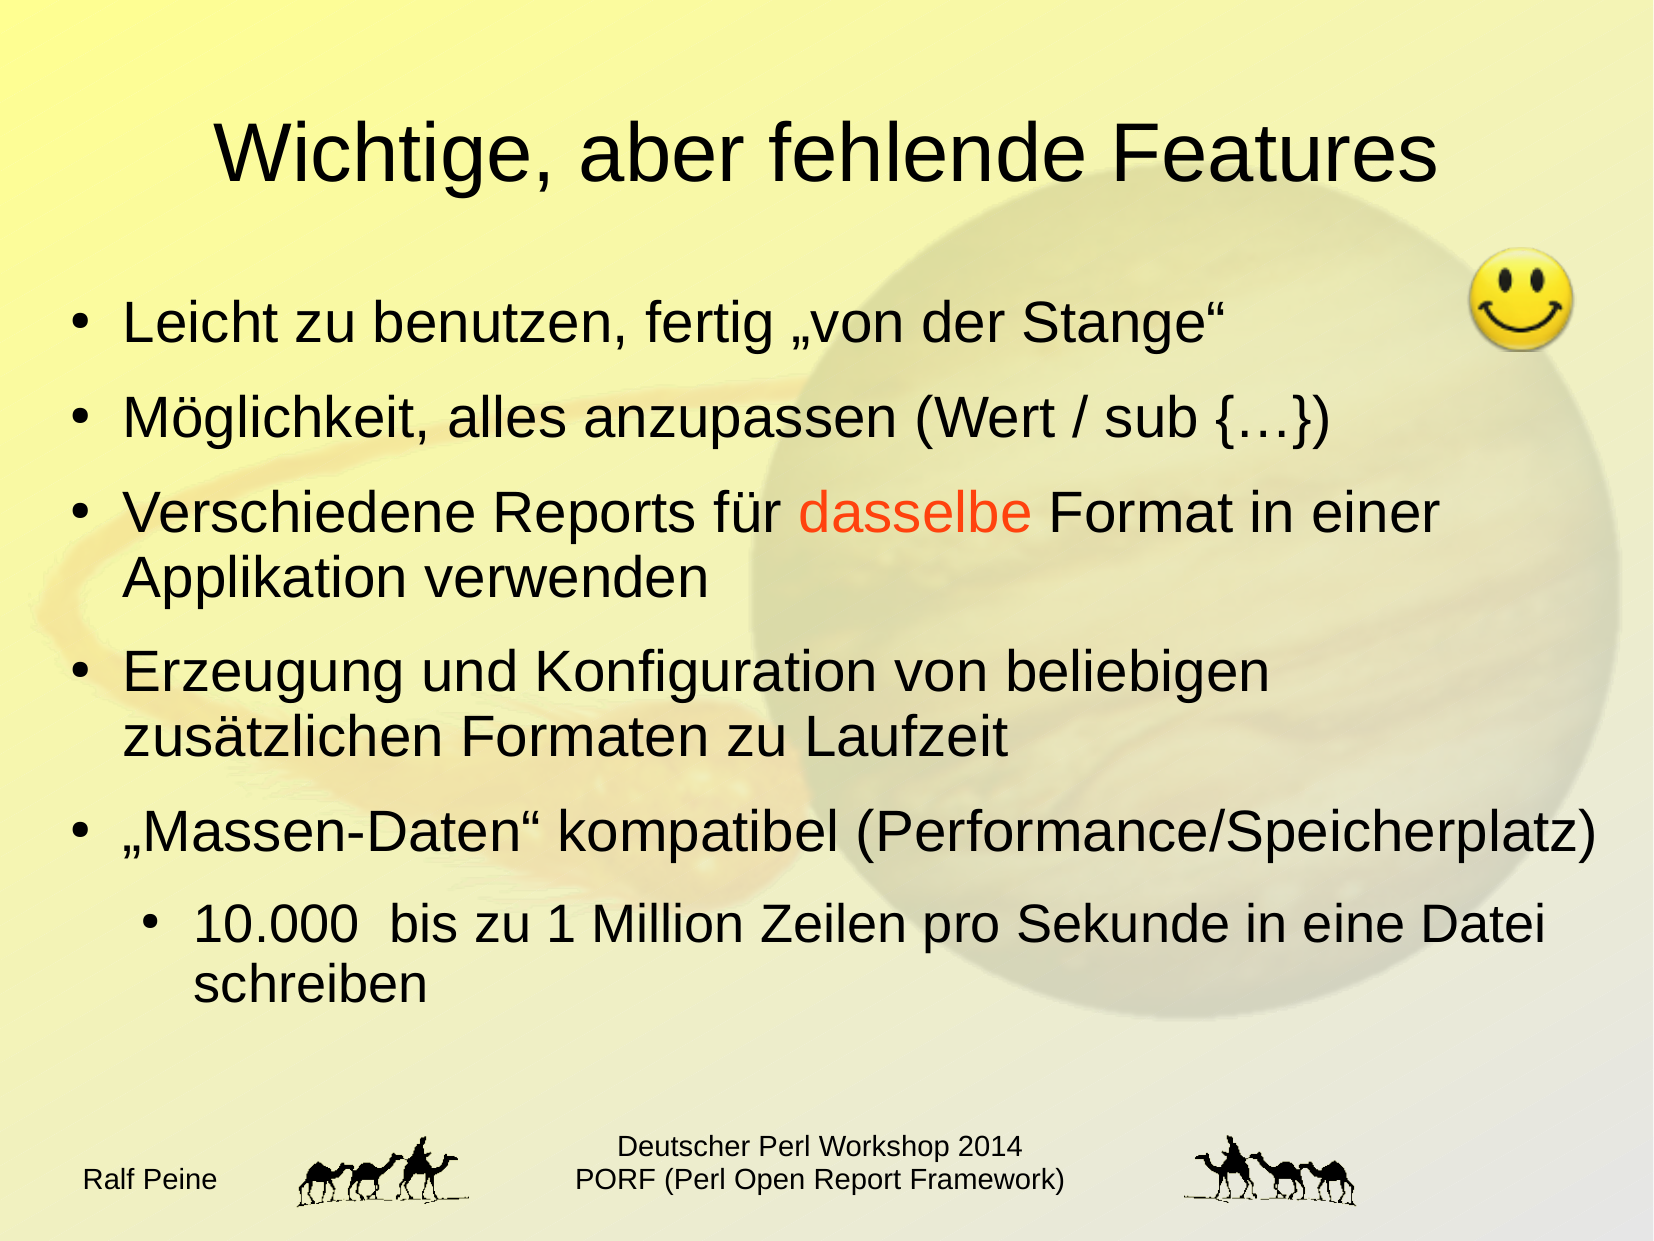

# Wichtige, aber fehlende Features
Leicht zu benutzen, fertig „von der Stange“
Möglichkeit, alles anzupassen (Wert / sub {…})
Verschiedene Reports für dasselbe Format in einer Applikation verwenden
Erzeugung und Konfiguration von beliebigen zusätzlichen Formaten zu Laufzeit
„Massen-Daten“ kompatibel (Performance/Speicherplatz)
10.000 bis zu 1 Million Zeilen pro Sekunde in eine Datei schreiben